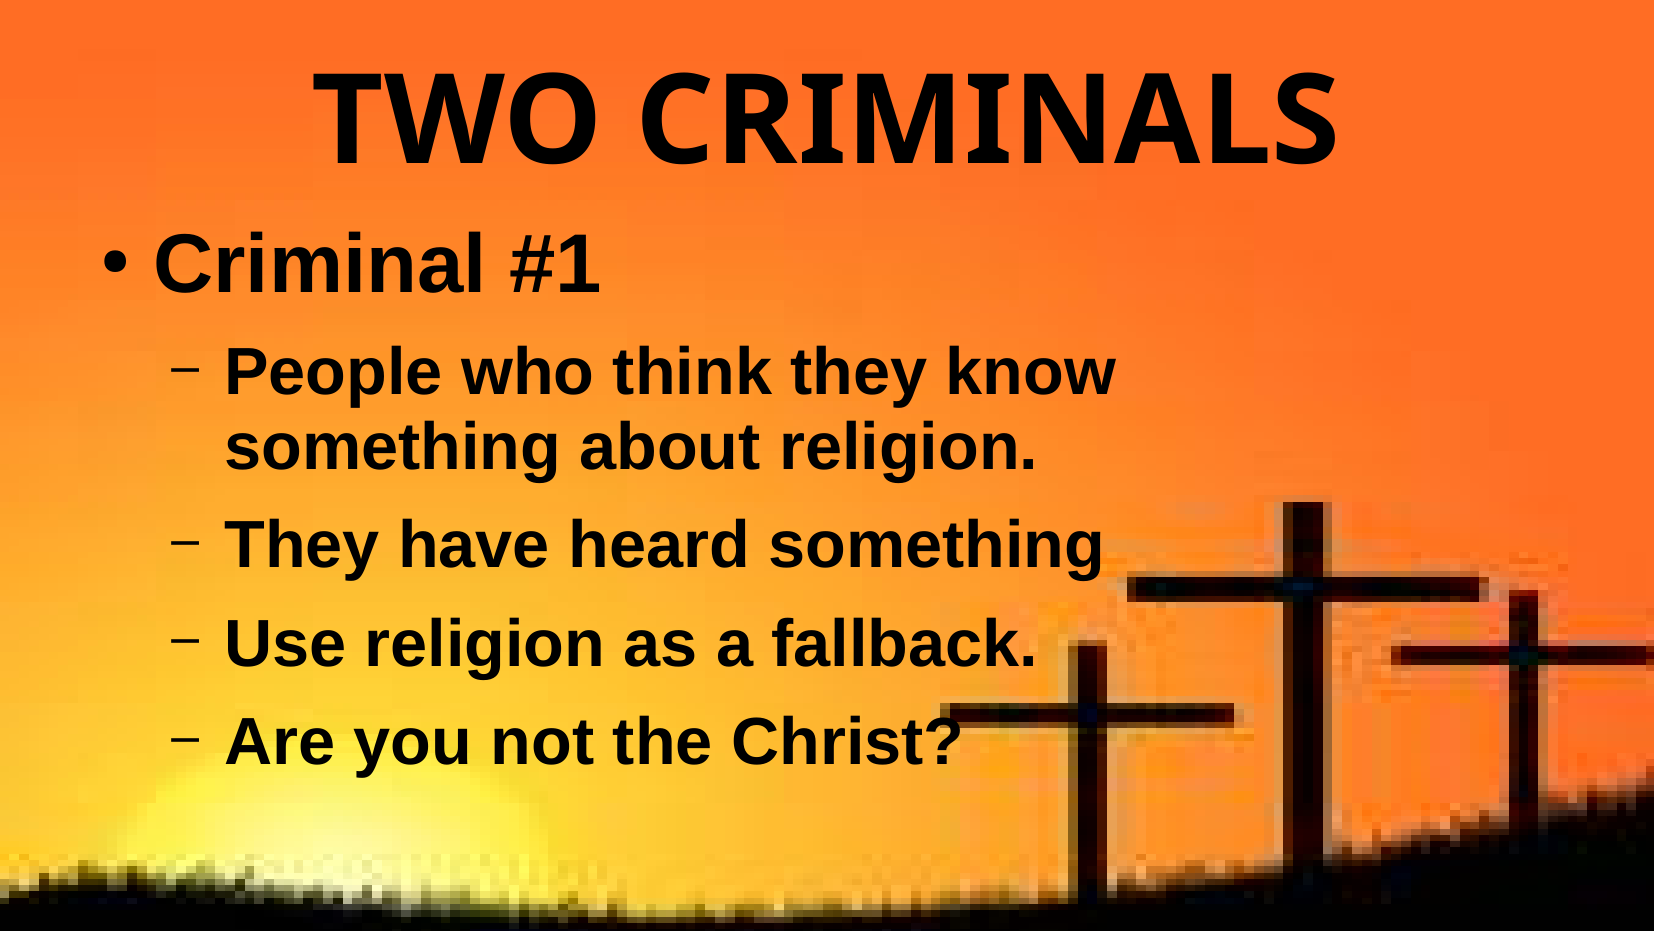

# TWO CRIMINALS
Criminal #1
People who think they know something about religion.
They have heard something
Use religion as a fallback.
Are you not the Christ?